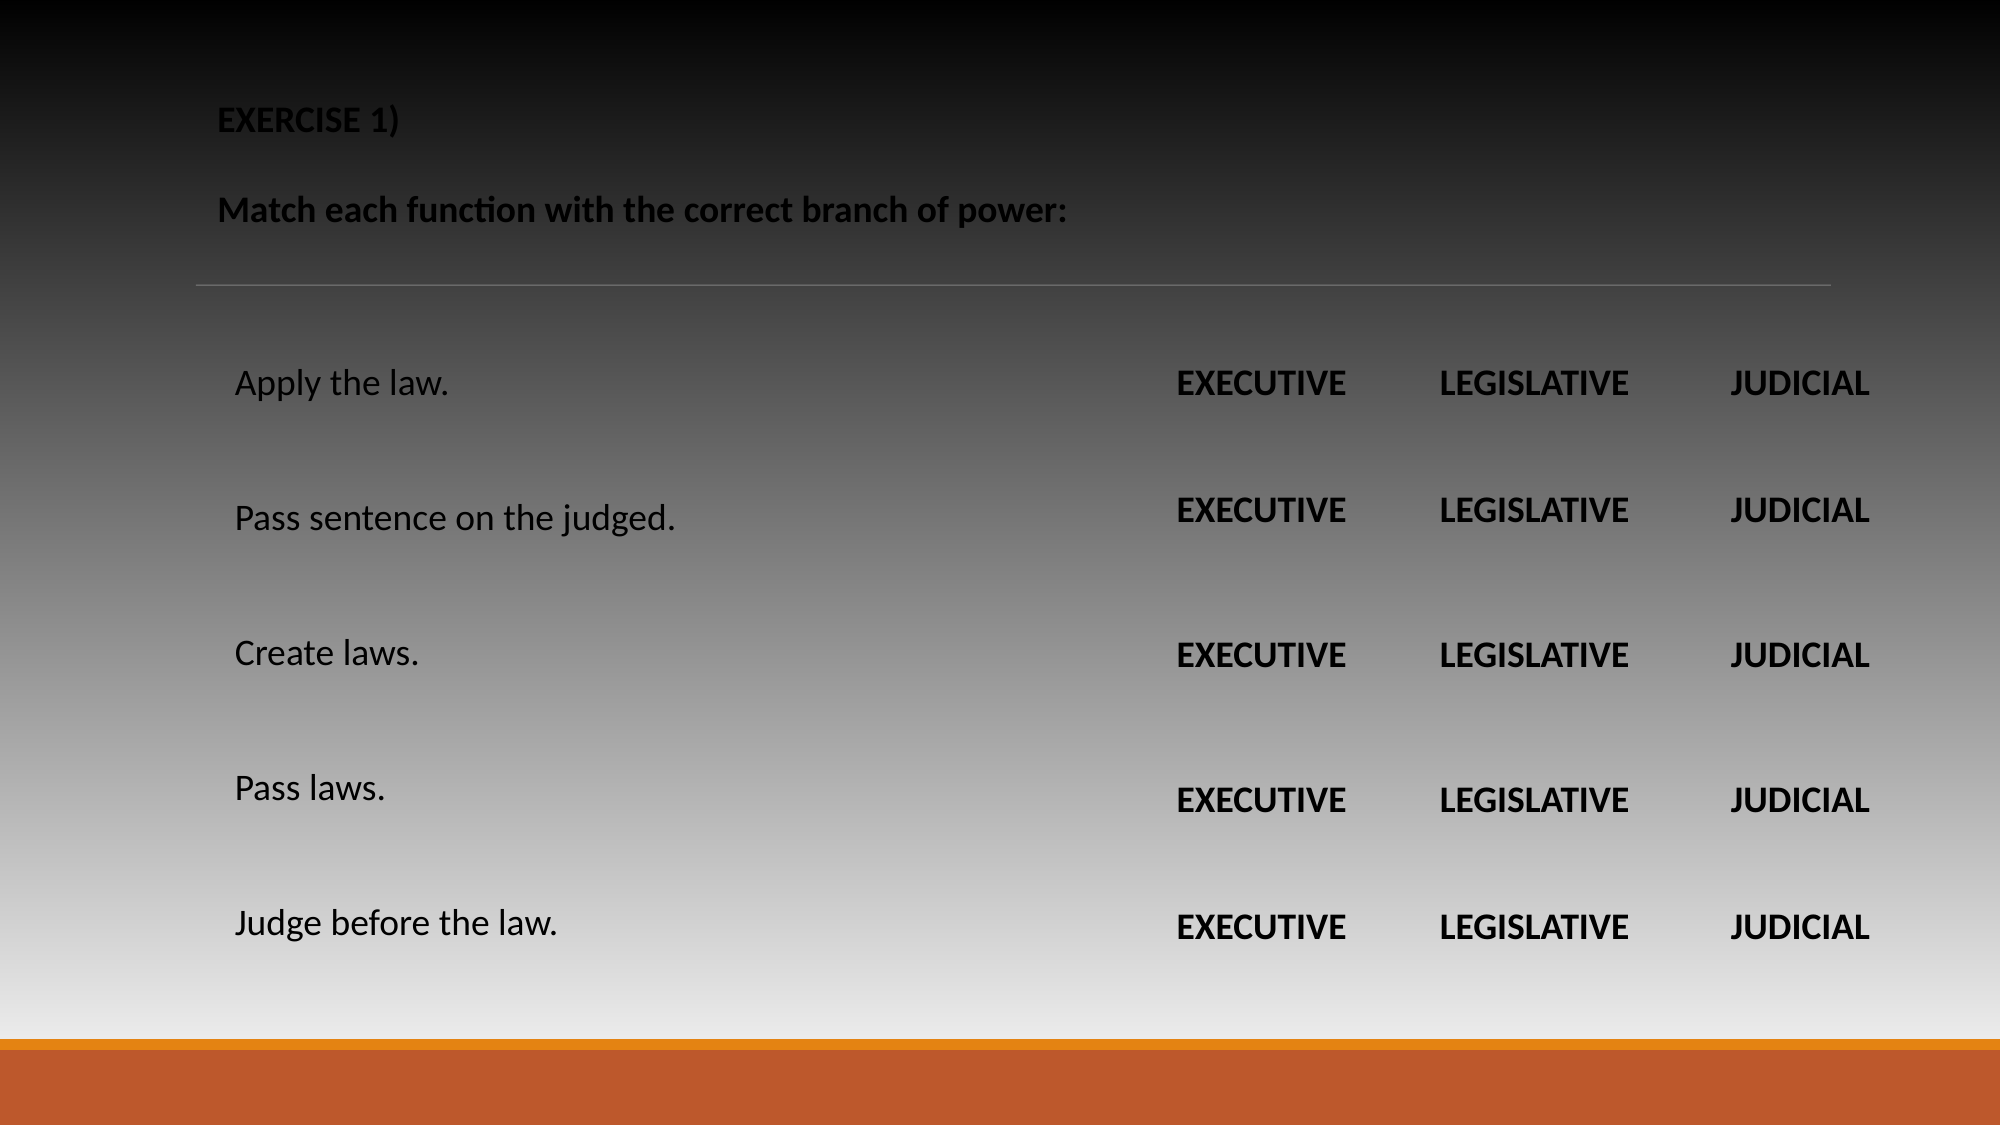

EXERCISE 1)
Match each function with the correct branch of power:
Apply the law.
Pass sentence on the judged.
Create laws.
Pass laws.
Judge before the law.
EXECUTIVE LEGISLATIVE JUDICIAL
EXECUTIVE LEGISLATIVE JUDICIAL
EXECUTIVE LEGISLATIVE JUDICIAL
EXECUTIVE LEGISLATIVE JUDICIAL
EXECUTIVE LEGISLATIVE JUDICIAL